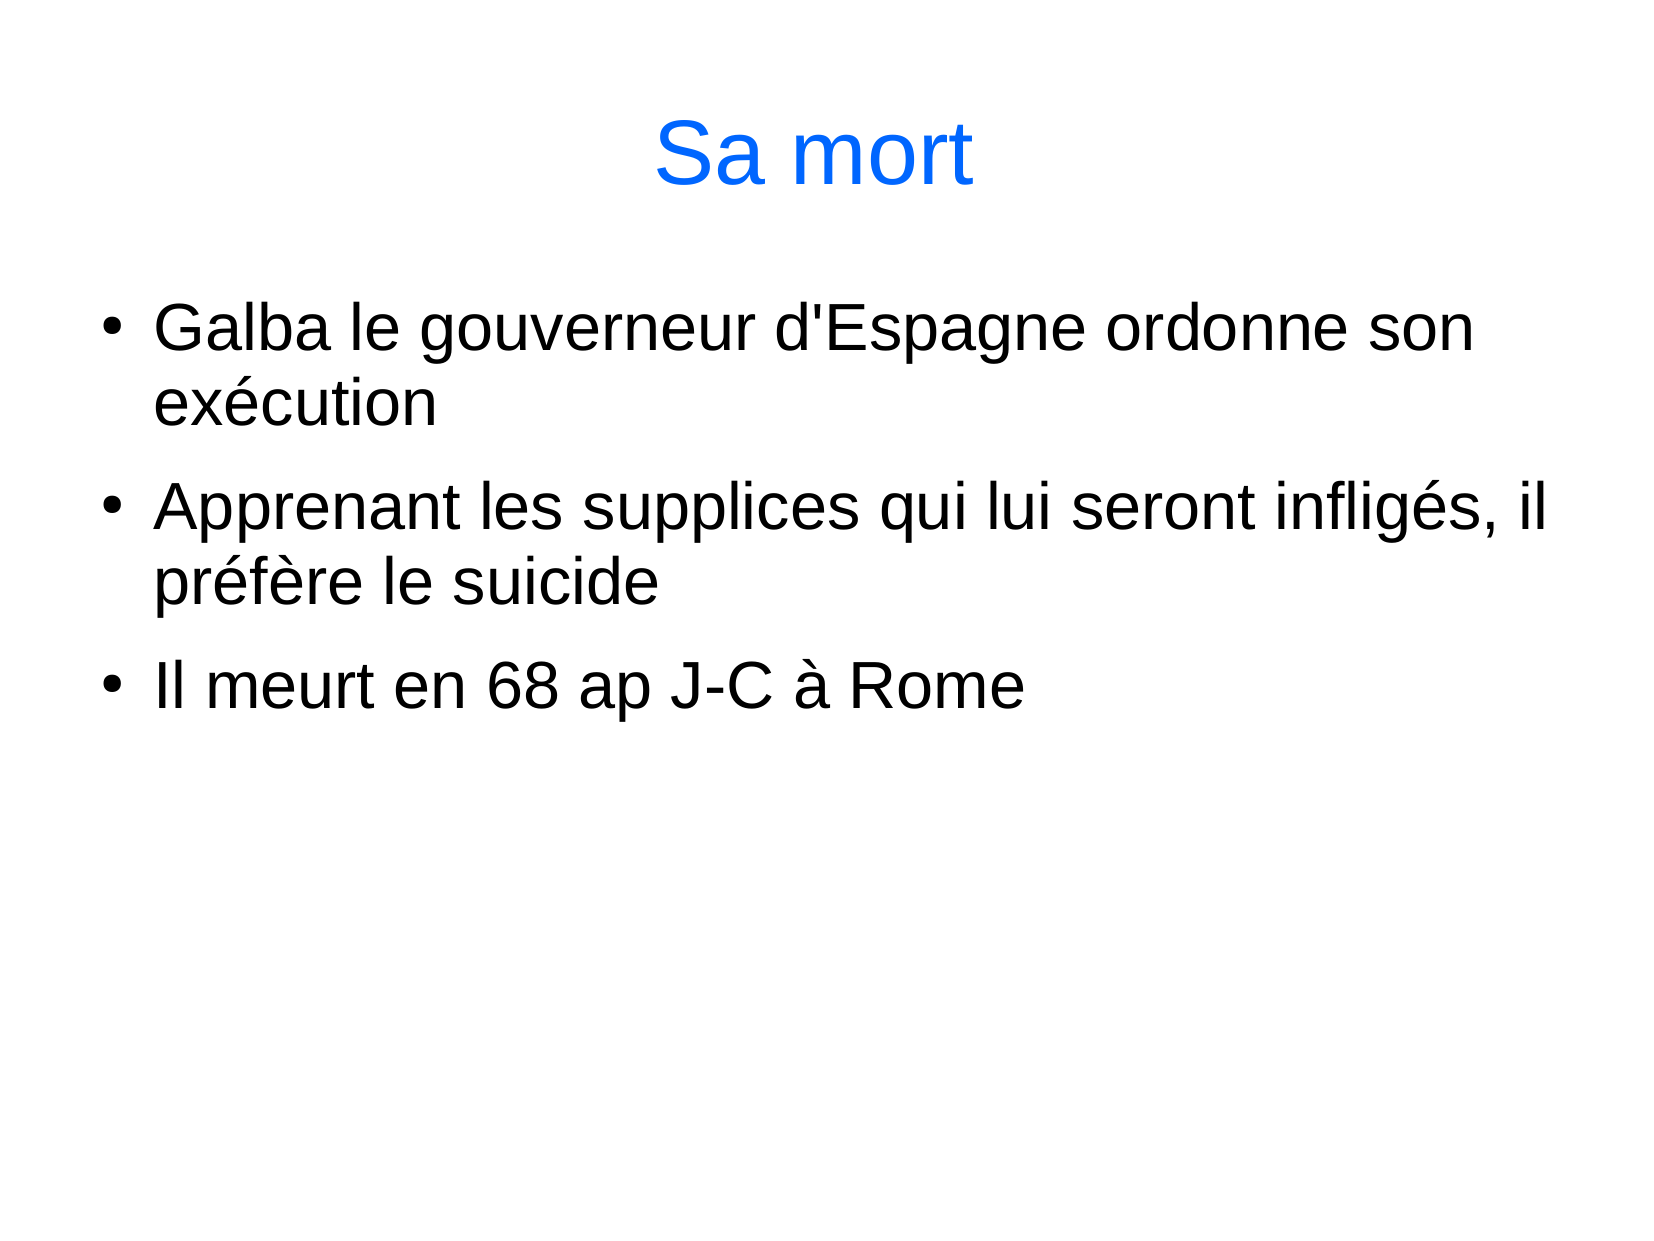

# Sa mort
Galba le gouverneur d'Espagne ordonne son exécution
Apprenant les supplices qui lui seront infligés, il préfère le suicide
Il meurt en 68 ap J-C à Rome